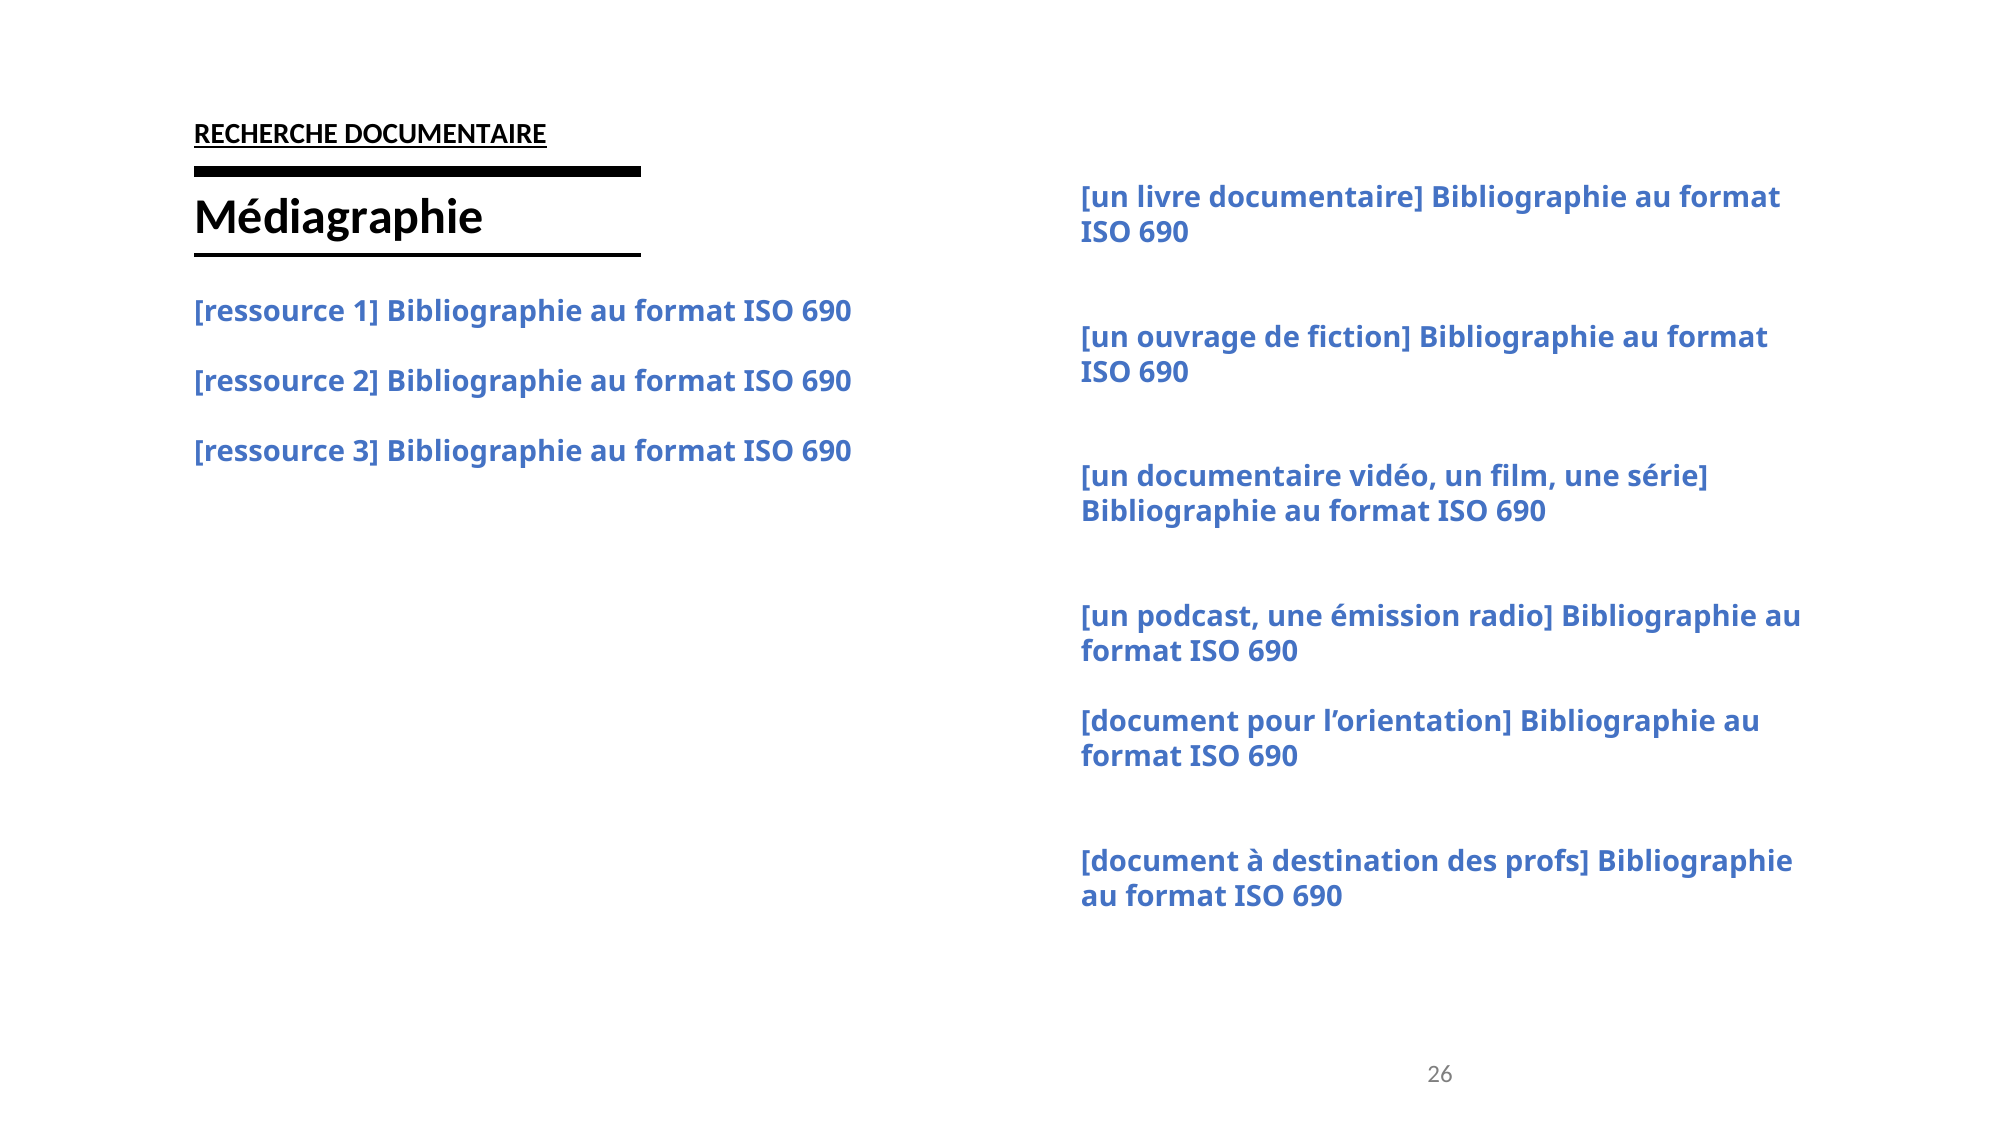

RECHERCHE DOCUMENTAIRE
[un livre documentaire] Bibliographie au format ISO 690
[un ouvrage de fiction] Bibliographie au format ISO 690
[un documentaire vidéo, un film, une série] Bibliographie au format ISO 690
[un podcast, une émission radio] Bibliographie au format ISO 690
[document pour l’orientation] Bibliographie au format ISO 690
[document à destination des profs] Bibliographie au format ISO 690
Médiagraphie
[ressource 1] Bibliographie au format ISO 690
[ressource 2] Bibliographie au format ISO 690
[ressource 3] Bibliographie au format ISO 690